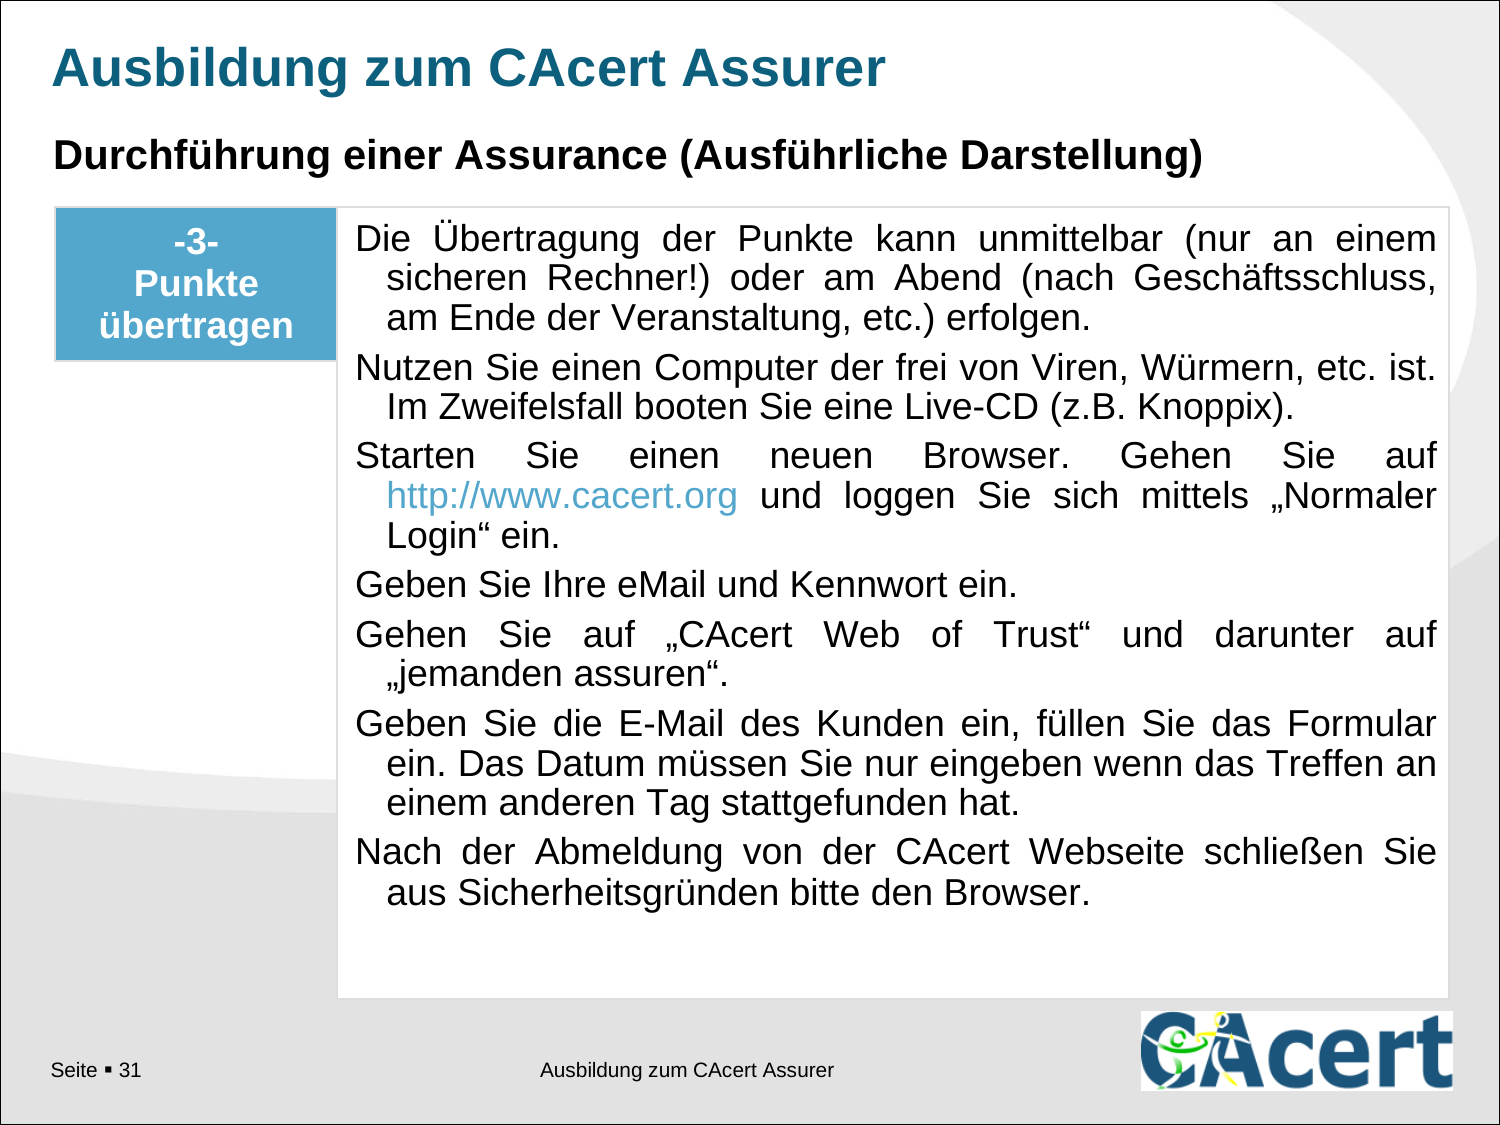

# Ausbildung zum CAcert Assurer
Durchführung einer Assurance (Ausführliche Darstellung)
-3-
Punkte übertragen
Die Übertragung der Punkte kann unmittelbar (nur an einem sicheren Rechner!) oder am Abend (nach Geschäftsschluss, am Ende der Veranstaltung, etc.) erfolgen.
Nutzen Sie einen Computer der frei von Viren, Würmern, etc. ist. Im Zweifelsfall booten Sie eine Live-CD (z.B. Knoppix).
Starten Sie einen neuen Browser. Gehen Sie auf http://www.cacert.org und loggen Sie sich mittels „Normaler Login“ ein.
Geben Sie Ihre eMail und Kennwort ein.
Gehen Sie auf „CAcert Web of Trust“ und darunter auf „jemanden assuren“.
Geben Sie die E-Mail des Kunden ein, füllen Sie das Formular ein. Das Datum müssen Sie nur eingeben wenn das Treffen an einem anderen Tag stattgefunden hat.
Nach der Abmeldung von der CAcert Webseite schließen Sie aus Sicherheitsgründen bitte den Browser.
Ausbildung zum CAcert Assurer